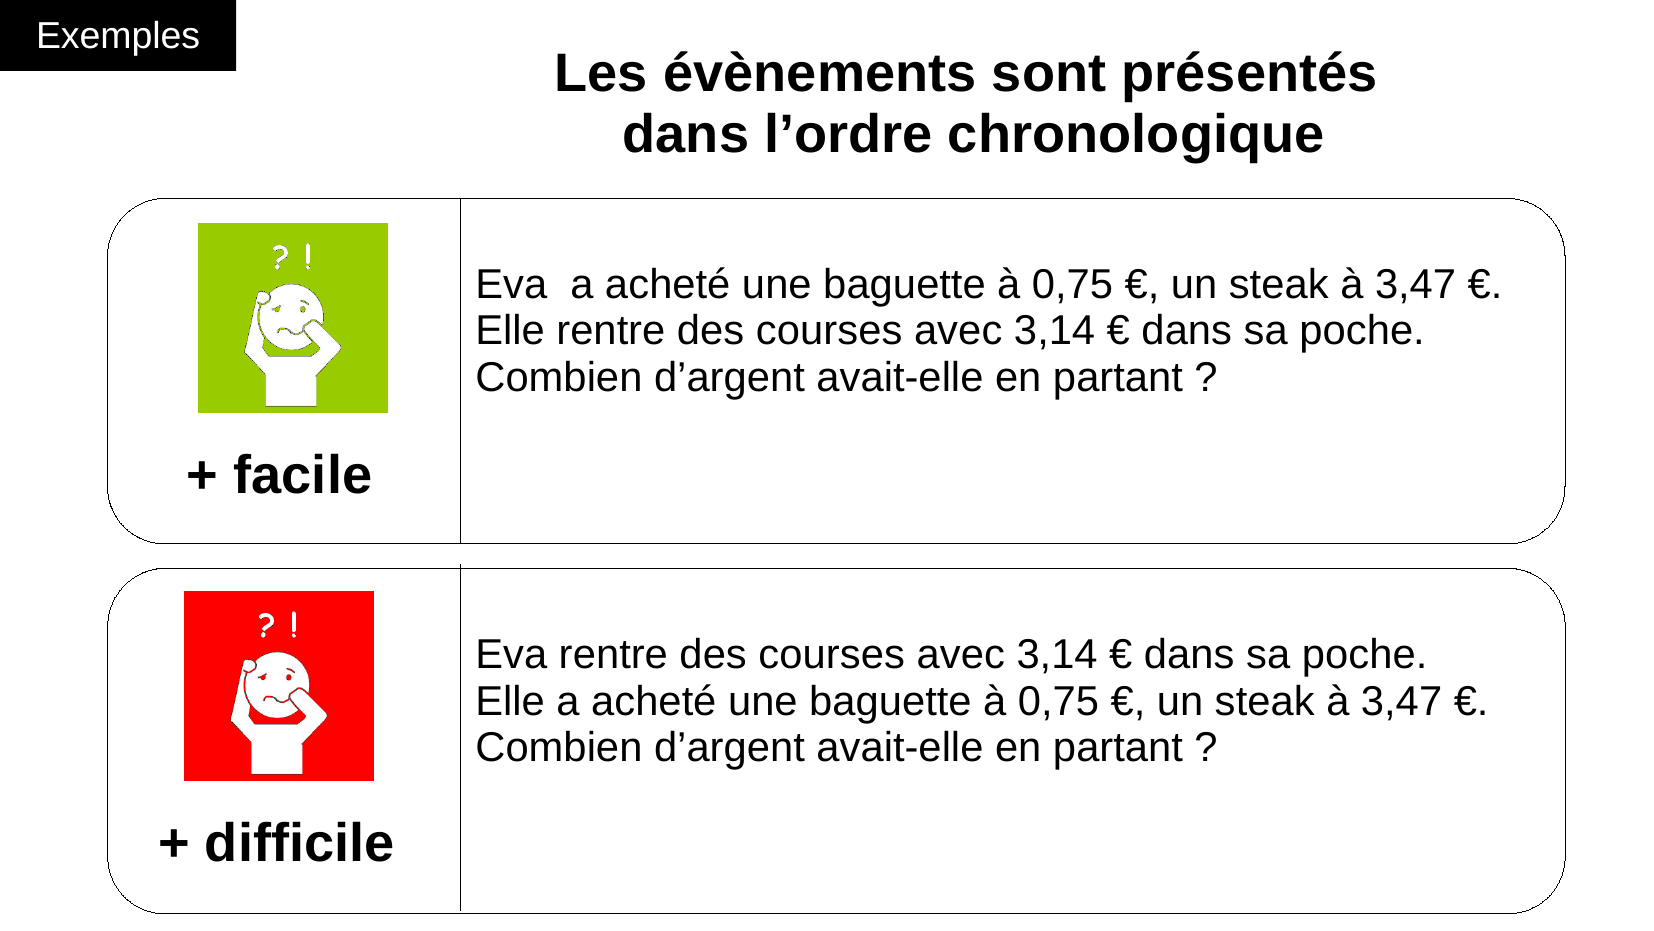

Exemples
Les évènements sont présentés
dans l’ordre chronologique
Eva a acheté une baguette à 0,75 €, un steak à 3,47 €.
Elle rentre des courses avec 3,14 € dans sa poche.
Combien d’argent avait-elle en partant ?
+ facile
Eva rentre des courses avec 3,14 € dans sa poche.
Elle a acheté une baguette à 0,75 €, un steak à 3,47 €.
Combien d’argent avait-elle en partant ?
+ difficile